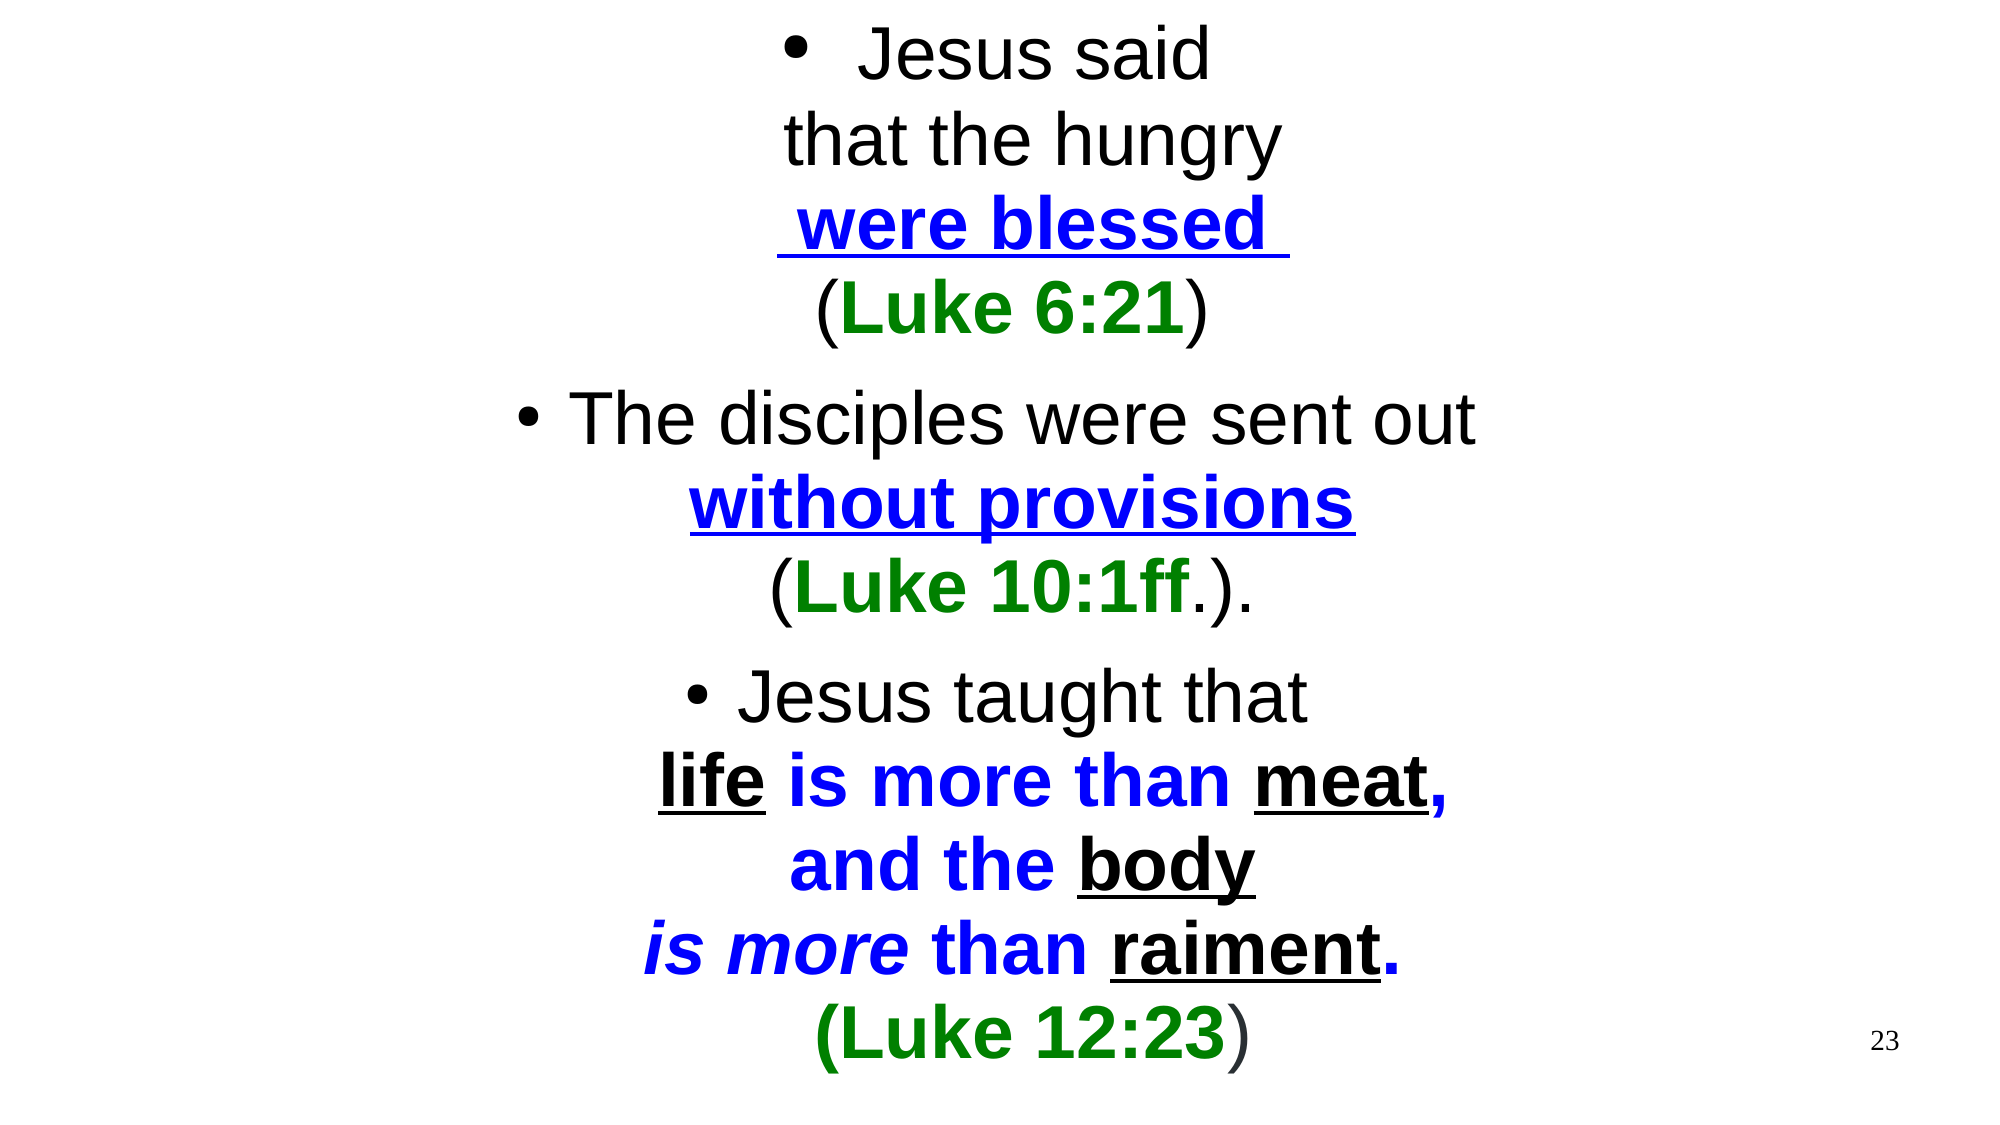

# Jesus said that the hungry were blessed (Luke 6:21)
The disciples were sent out
without provisions
(Luke 10:1ff.).
Jesus taught that
 life is more than meat,
and the body
is more than raiment. 
(Luke 12:23)
23